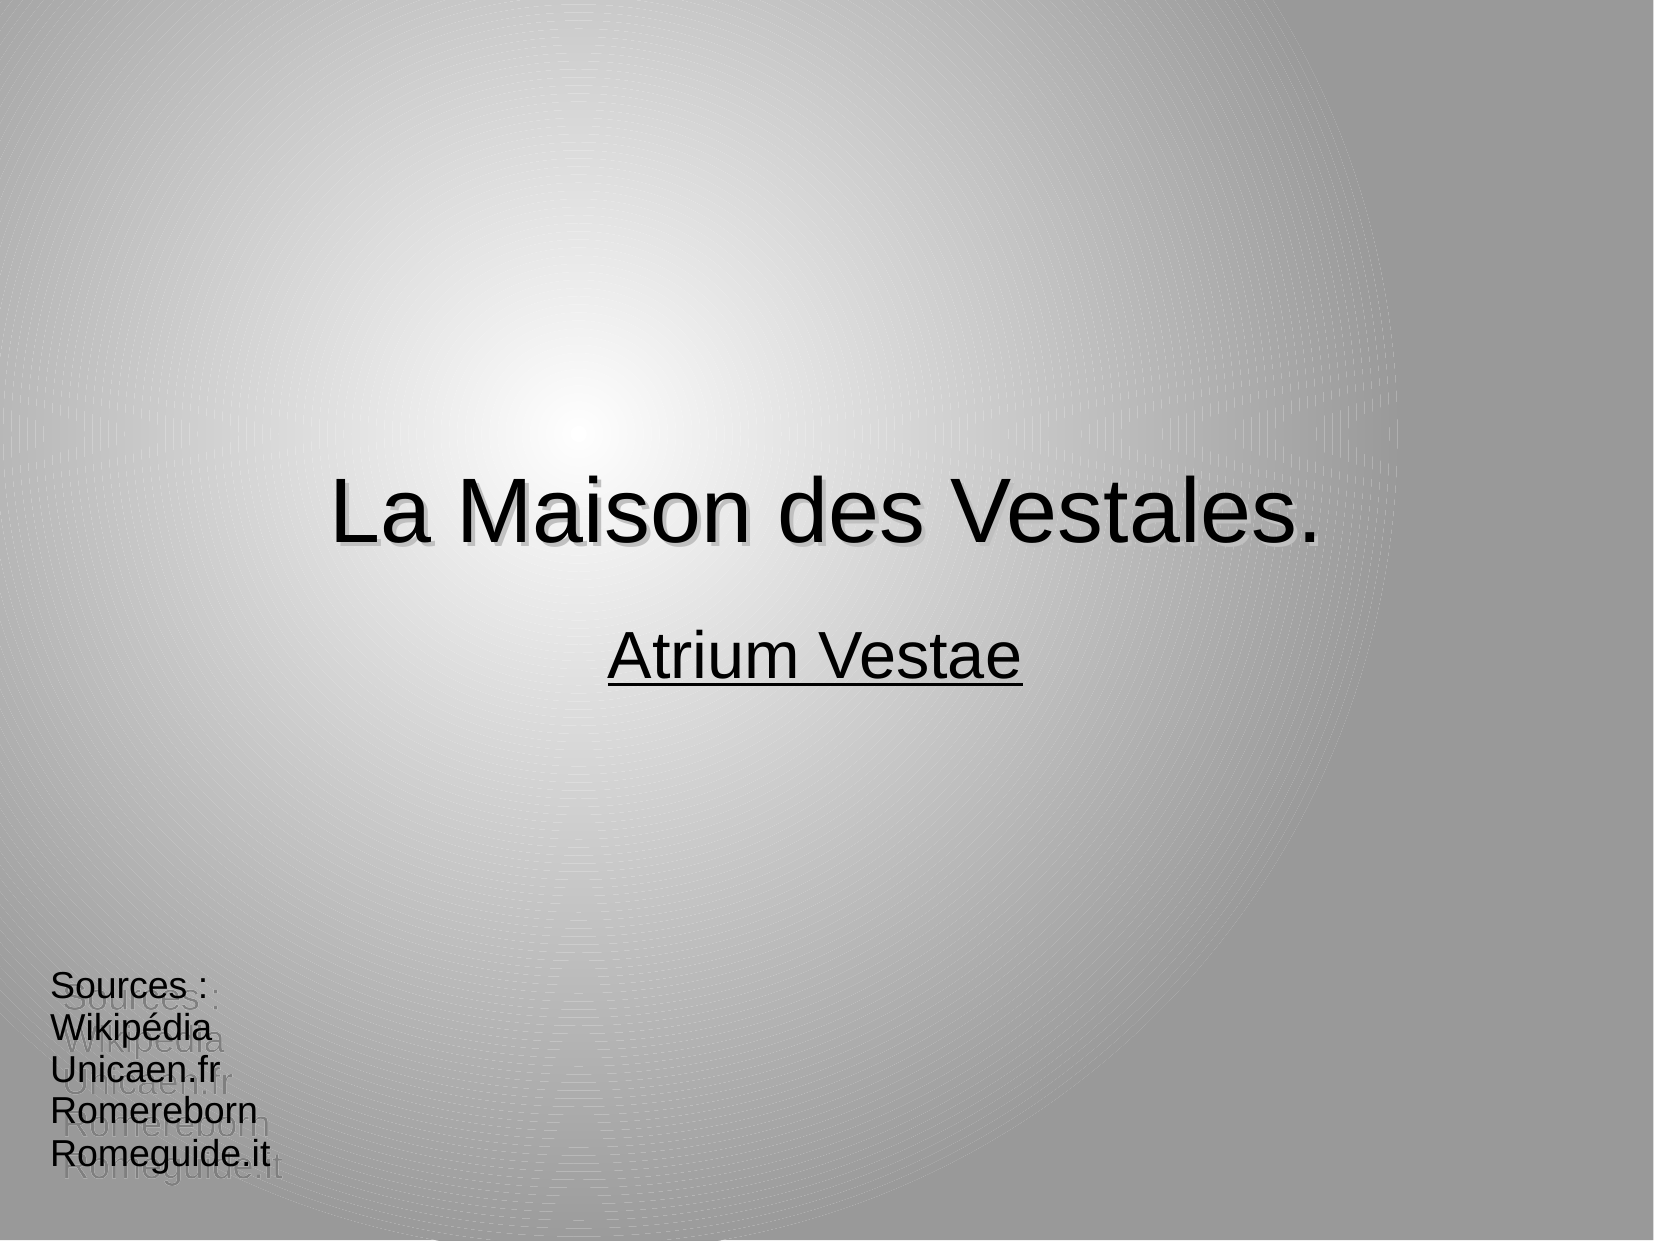

Atrium Vestae
# La Maison des Vestales.
Sources : Wikipédia
Unicaen.fr
Romereborn
Romeguide.it